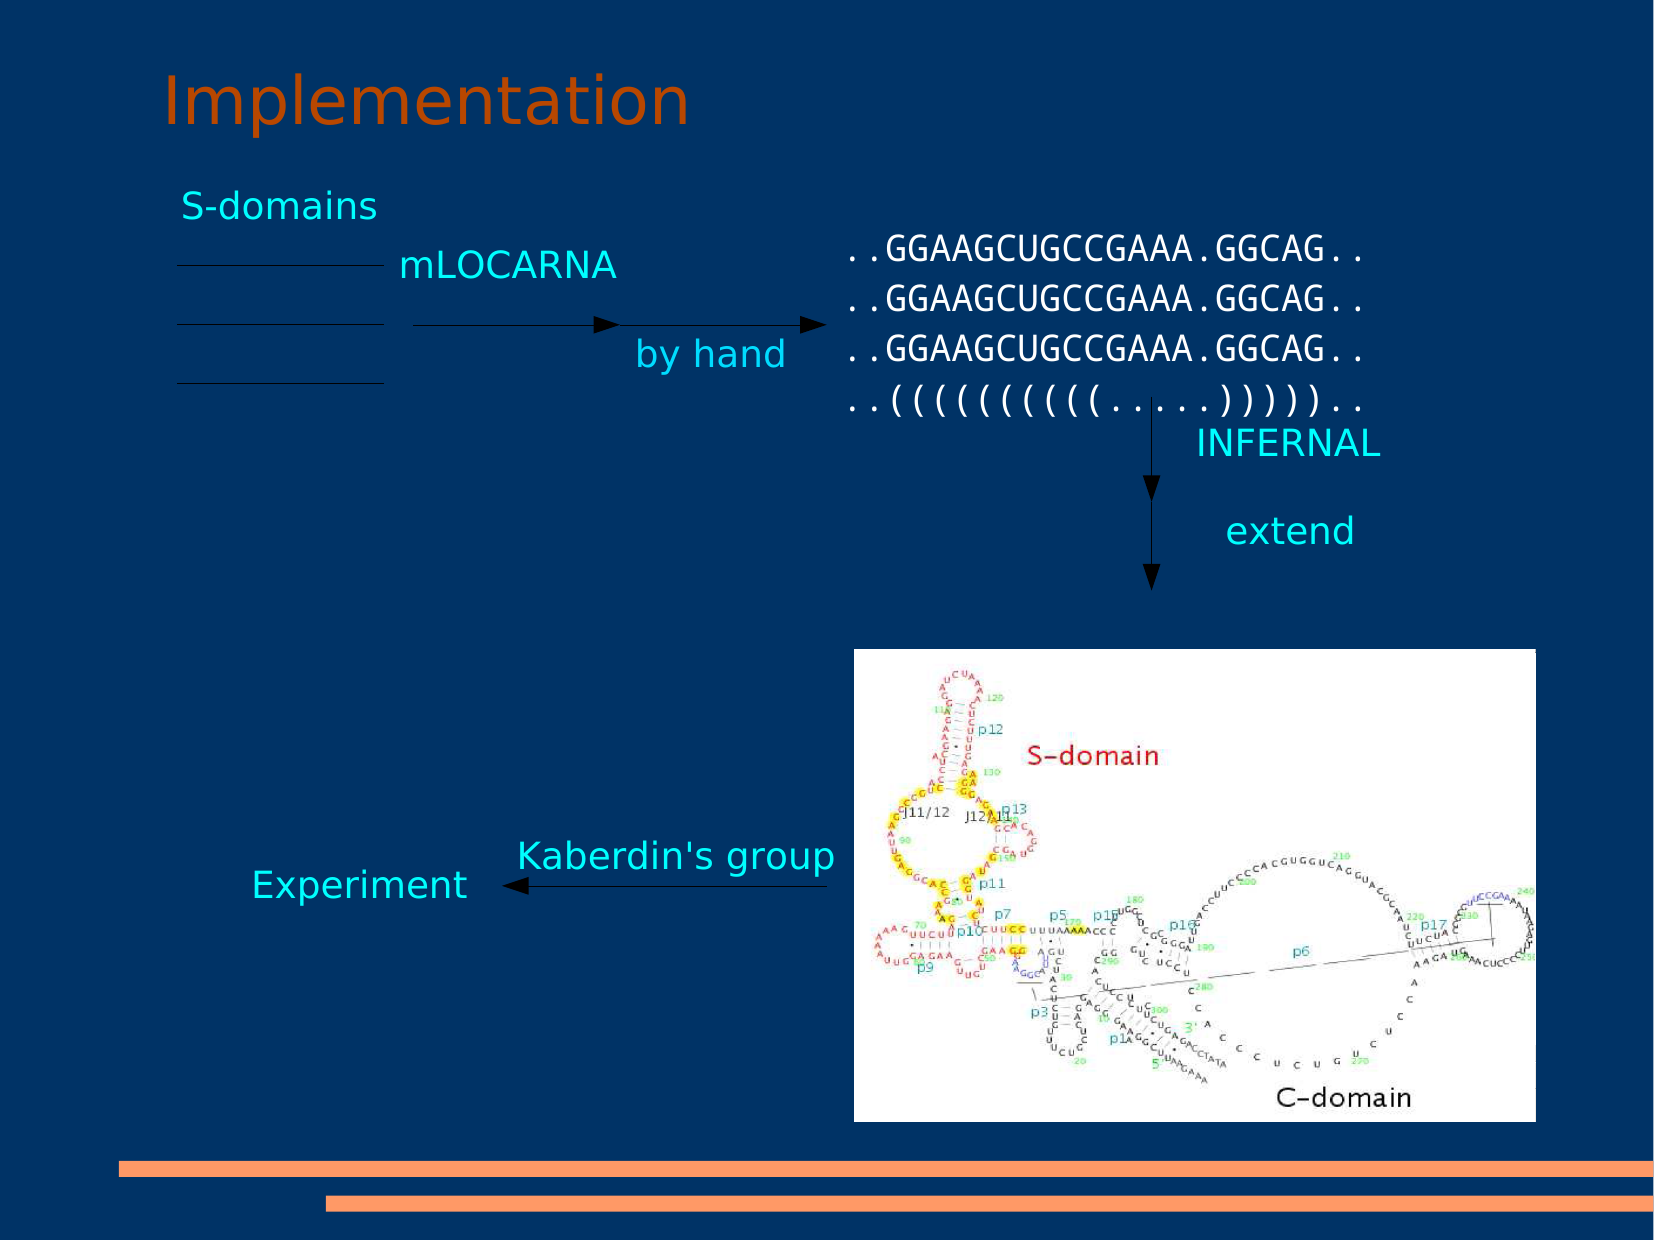

Implementation
 S-domains
..GGAAGCUGCCGAAA.GGCAG..
..GGAAGCUGCCGAAA.GGCAG..
..GGAAGCUGCCGAAA.GGCAG..
..((((((((((.....)))))..
mLOCARNA
by hand
INFERNAL
extend
Kaberdin's group
Experiment